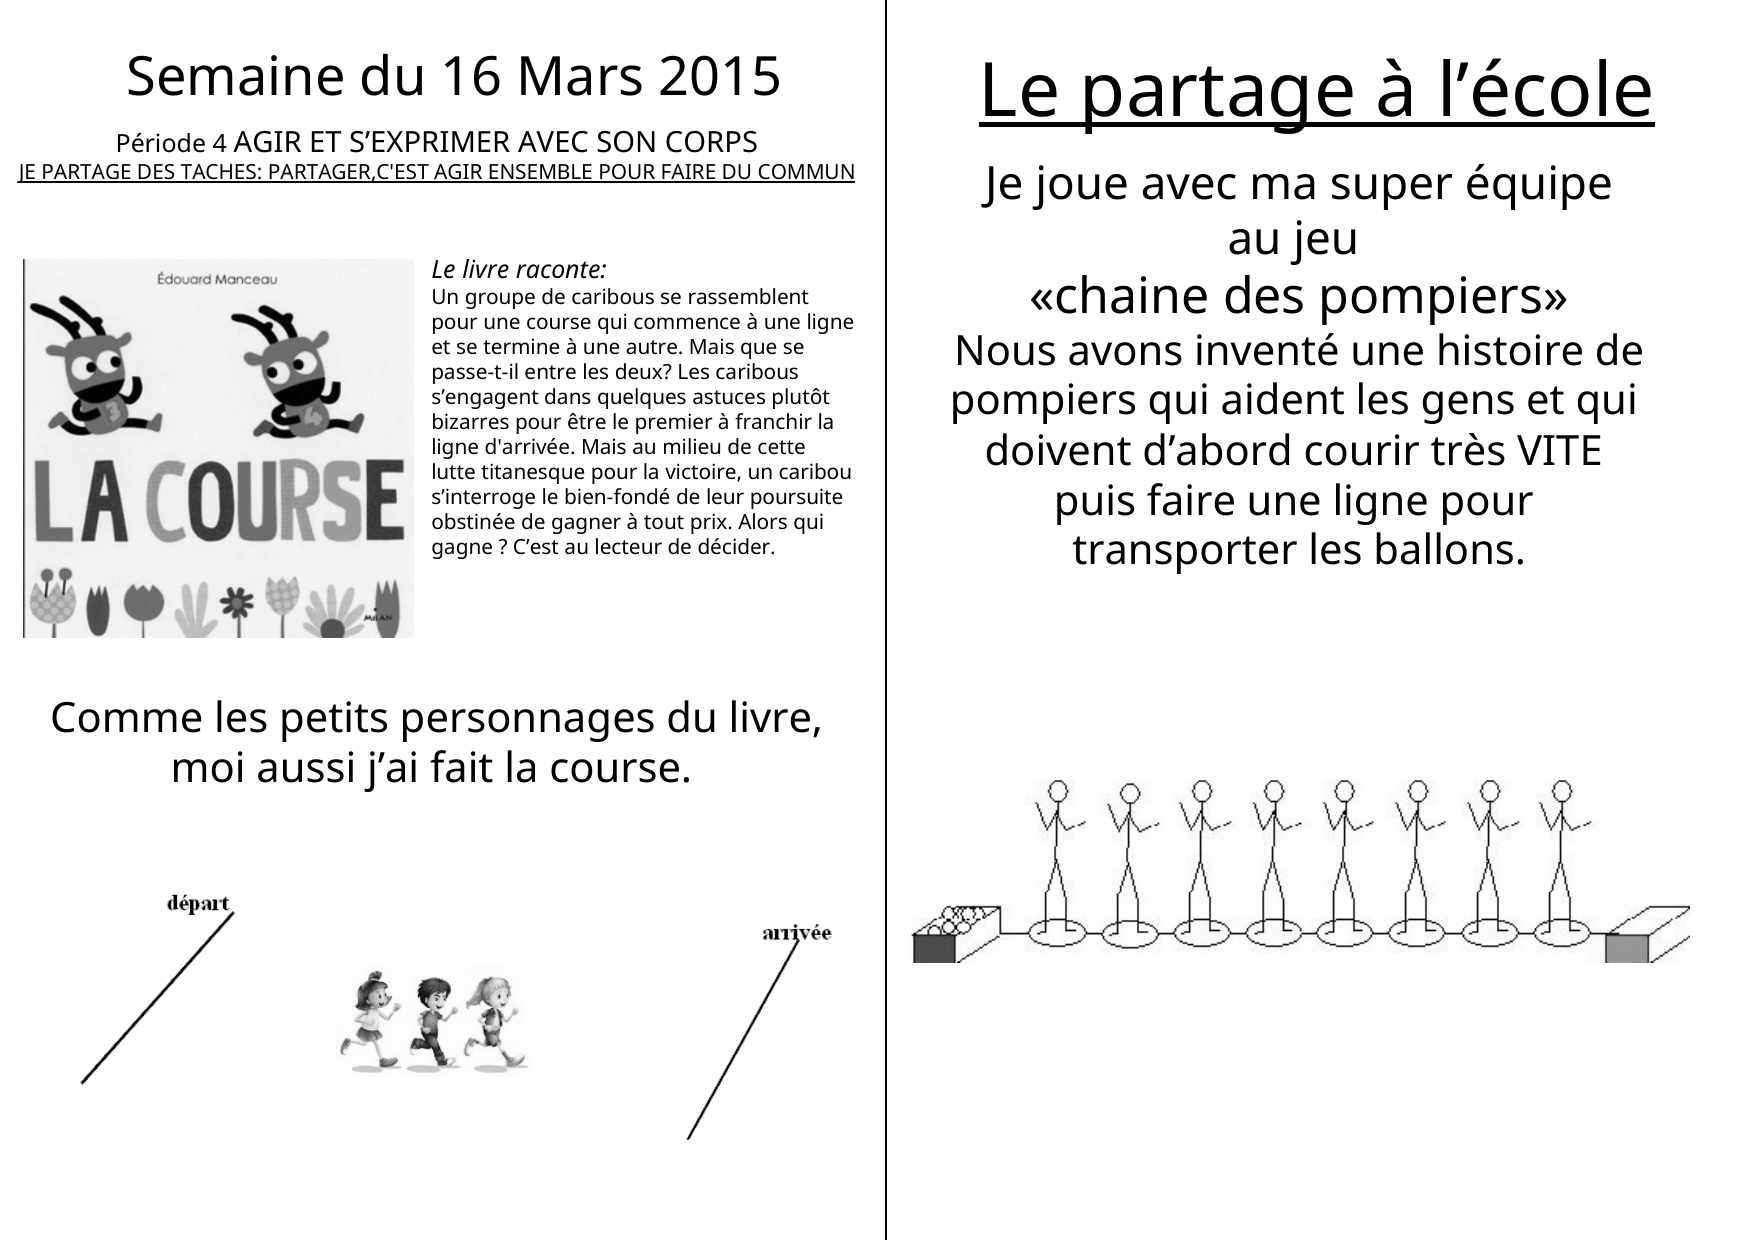

Semaine du 16 Mars 2015
Le partage à l’école
Période 4 AGIR ET S’EXPRIMER AVEC SON CORPS
JE PARTAGE DES TACHES: PARTAGER,C'EST AGIR ENSEMBLE POUR FAIRE DU COMMUN
Je joue avec ma super équipe
au jeu
«chaine des pompiers»
Nous avons inventé une histoire de pompiers qui aident les gens et qui
doivent d’abord courir très VITE
puis faire une ligne pour
transporter les ballons.
Le livre raconte:
Un groupe de caribous se rassemblent pour une course qui commence à une ligne et se termine à une autre. Mais que se passe-t-il entre les deux? Les caribous s’engagent dans quelques astuces plutôt bizarres pour être le premier à franchir la ligne d'arrivée. Mais au milieu de cette lutte titanesque pour la victoire, un caribou s’interroge le bien-fondé de leur poursuite obstinée de gagner à tout prix. Alors qui gagne ? C’est au lecteur de décider.
Comme les petits personnages du livre,
moi aussi j’ai fait la course.